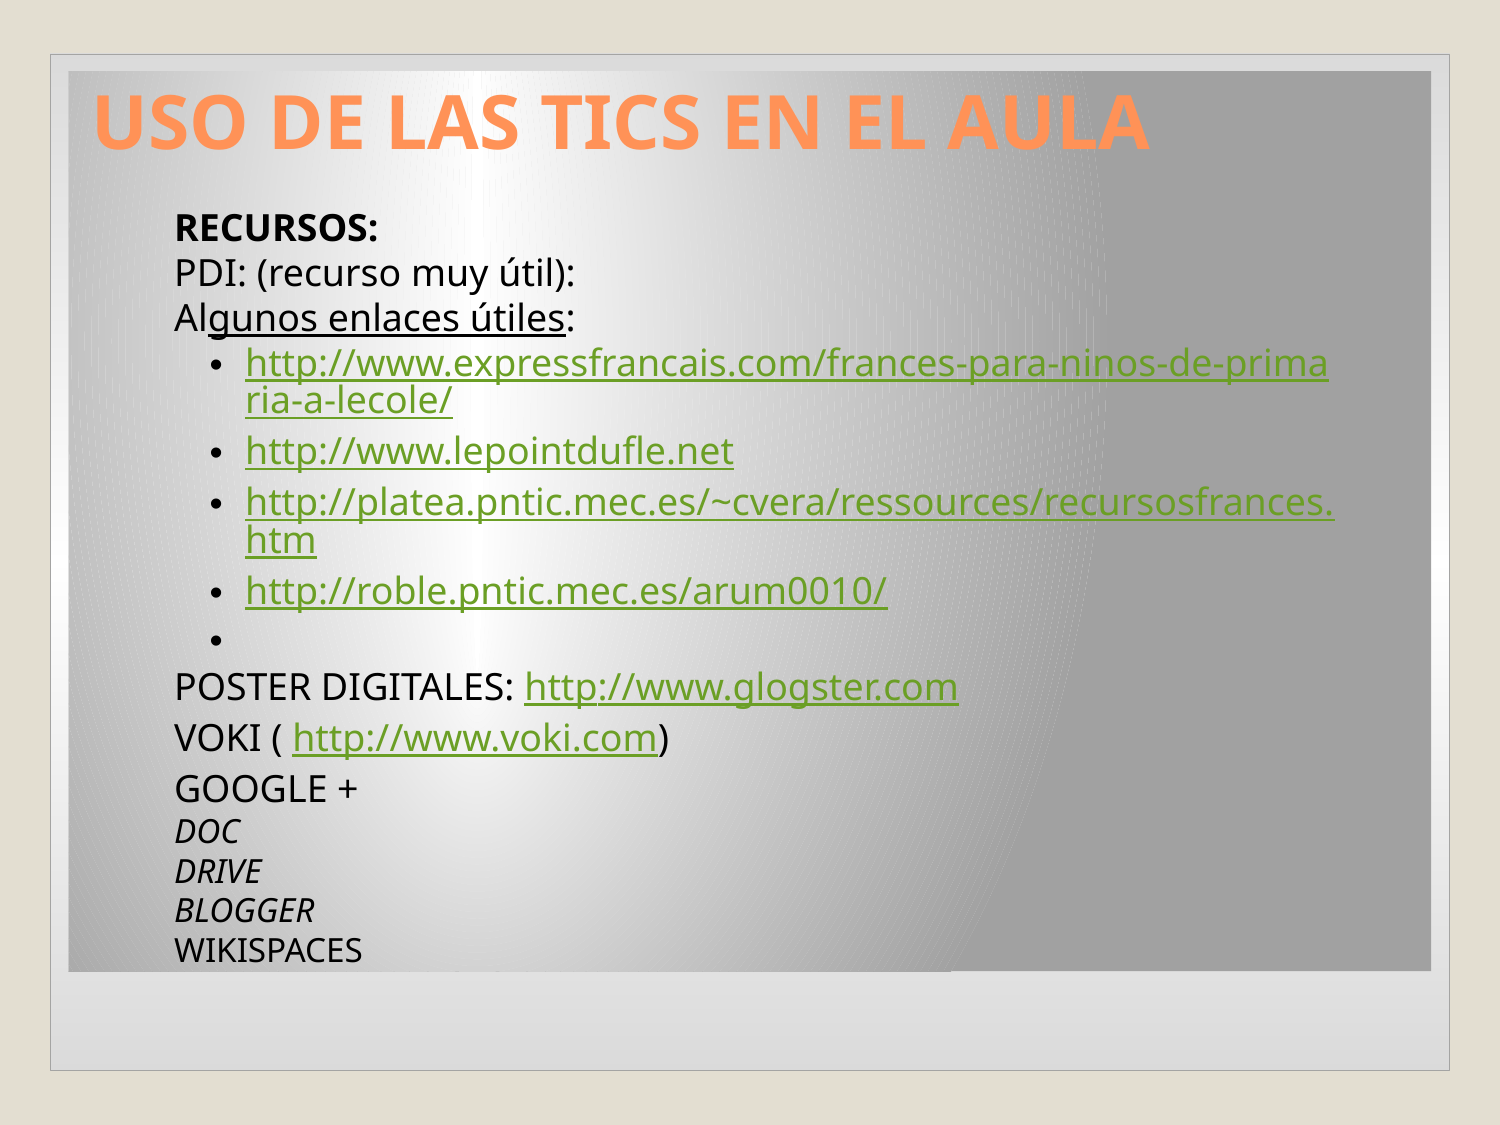

USO DE LAS TICS EN EL AULA
RECURSOS:
PDI: (recurso muy útil):
Algunos enlaces útiles:
http://www.expressfrancais.com/frances-para-ninos-de-primaria-a-lecole/
http://www.lepointdufle.net
http://platea.pntic.mec.es/~cvera/ressources/recursosfrances.htm
http://roble.pntic.mec.es/arum0010/
POSTER DIGITALES: http://www.glogster.com
VOKI ( http://www.voki.com)
GOOGLE +
DOC
DRIVE
BLOGGER
WIKISPACES